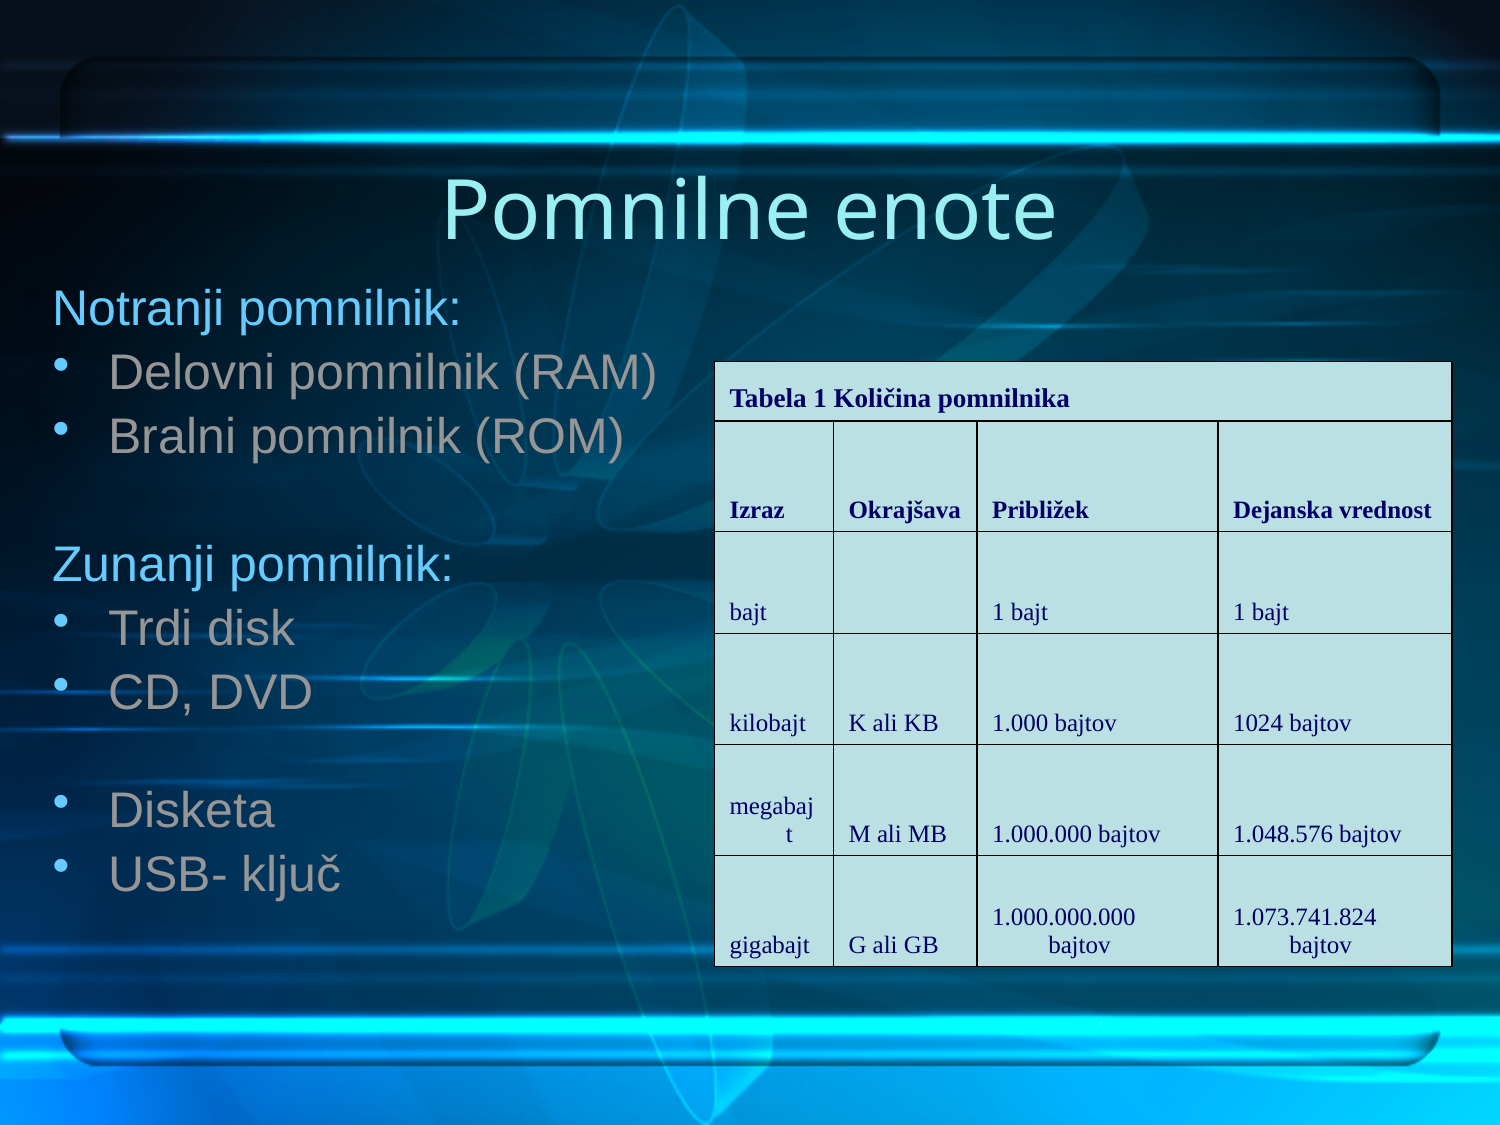

# Pomnilne enote
Notranji pomnilnik:
Delovni pomnilnik (RAM)
Bralni pomnilnik (ROM)
Zunanji pomnilnik:
Trdi disk
CD, DVD
Disketa
USB- ključ
| Tabela 1 Količina pomnilnika | | | |
| --- | --- | --- | --- |
| Izraz | Okrajšava | Približek | Dejanska vrednost |
| bajt | | 1 bajt | 1 bajt |
| kilobajt | K ali KB | 1.000 bajtov | 1024 bajtov |
| megabajt | M ali MB | 1.000.000 bajtov | 1.048.576 bajtov |
| gigabajt | G ali GB | 1.000.000.000 bajtov | 1.073.741.824 bajtov |